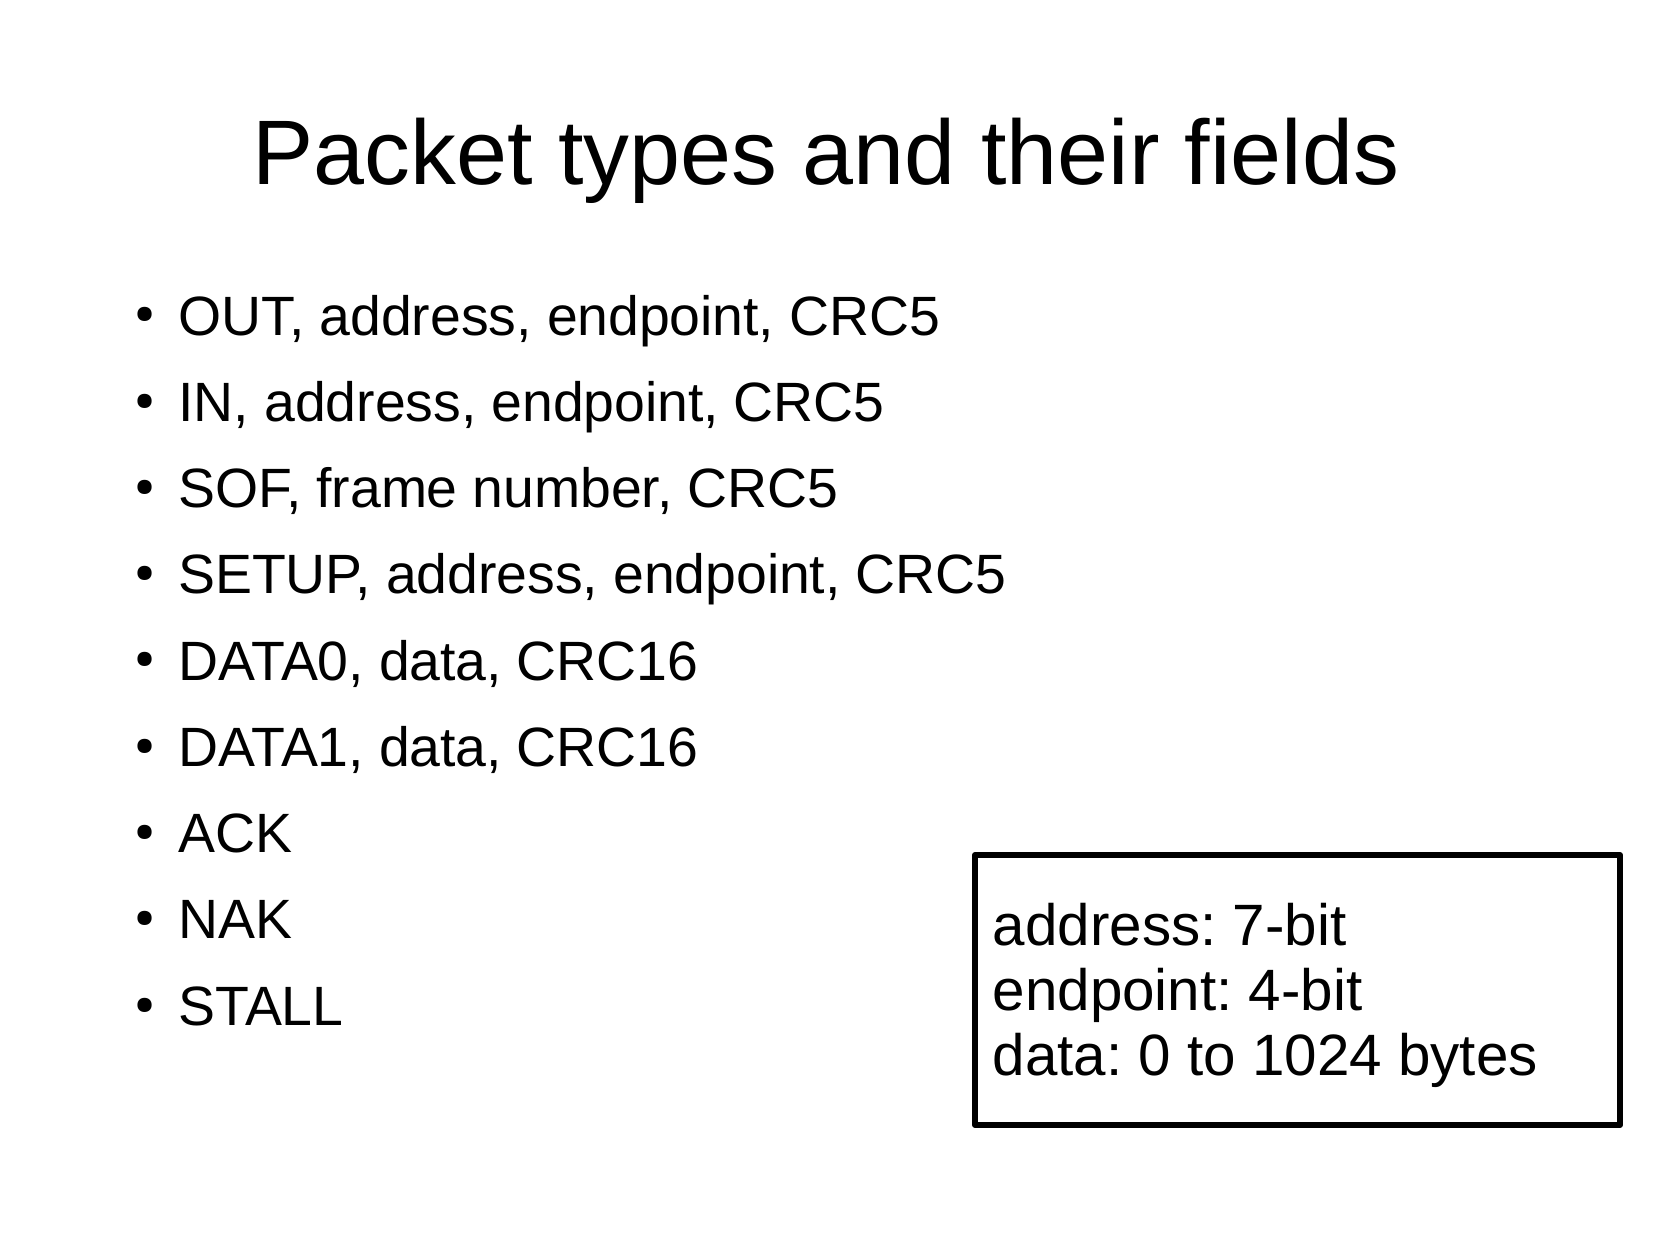

# Packet types and their fields
OUT, address, endpoint, CRC5
IN, address, endpoint, CRC5
SOF, frame number, CRC5
SETUP, address, endpoint, CRC5
DATA0, data, CRC16
DATA1, data, CRC16
ACK
NAK
STALL
address: 7-bit
endpoint: 4-bit
data: 0 to 1024 bytes